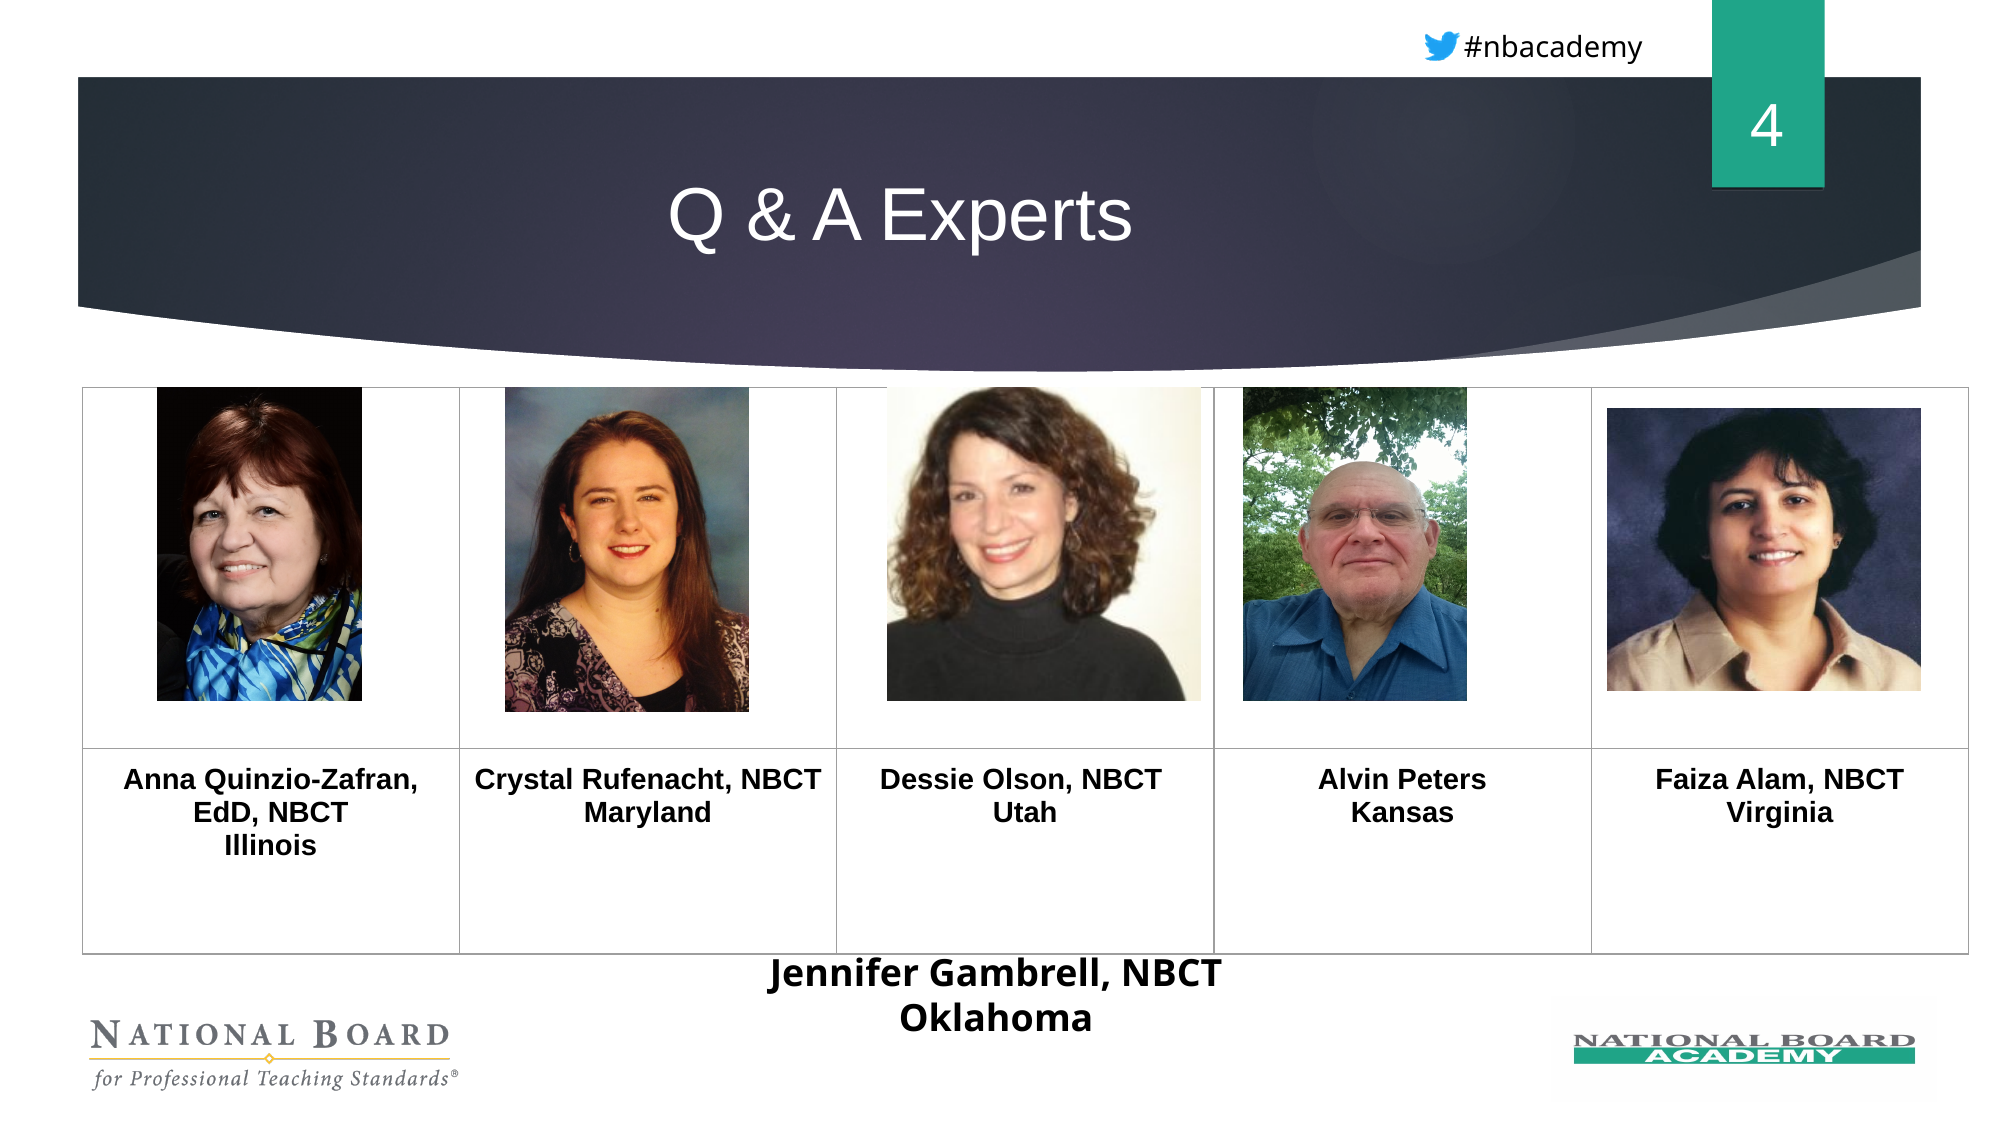

# Q & A Experts
| | | | | |
| --- | --- | --- | --- | --- |
| Anna Quinzio-Zafran, EdD, NBCT Illinois | Crystal Rufenacht, NBCT Maryland | Dessie Olson, NBCT Utah | Alvin Peters Kansas | Faiza Alam, NBCT Virginia |
Jennifer Gambrell, NBCT
Oklahoma